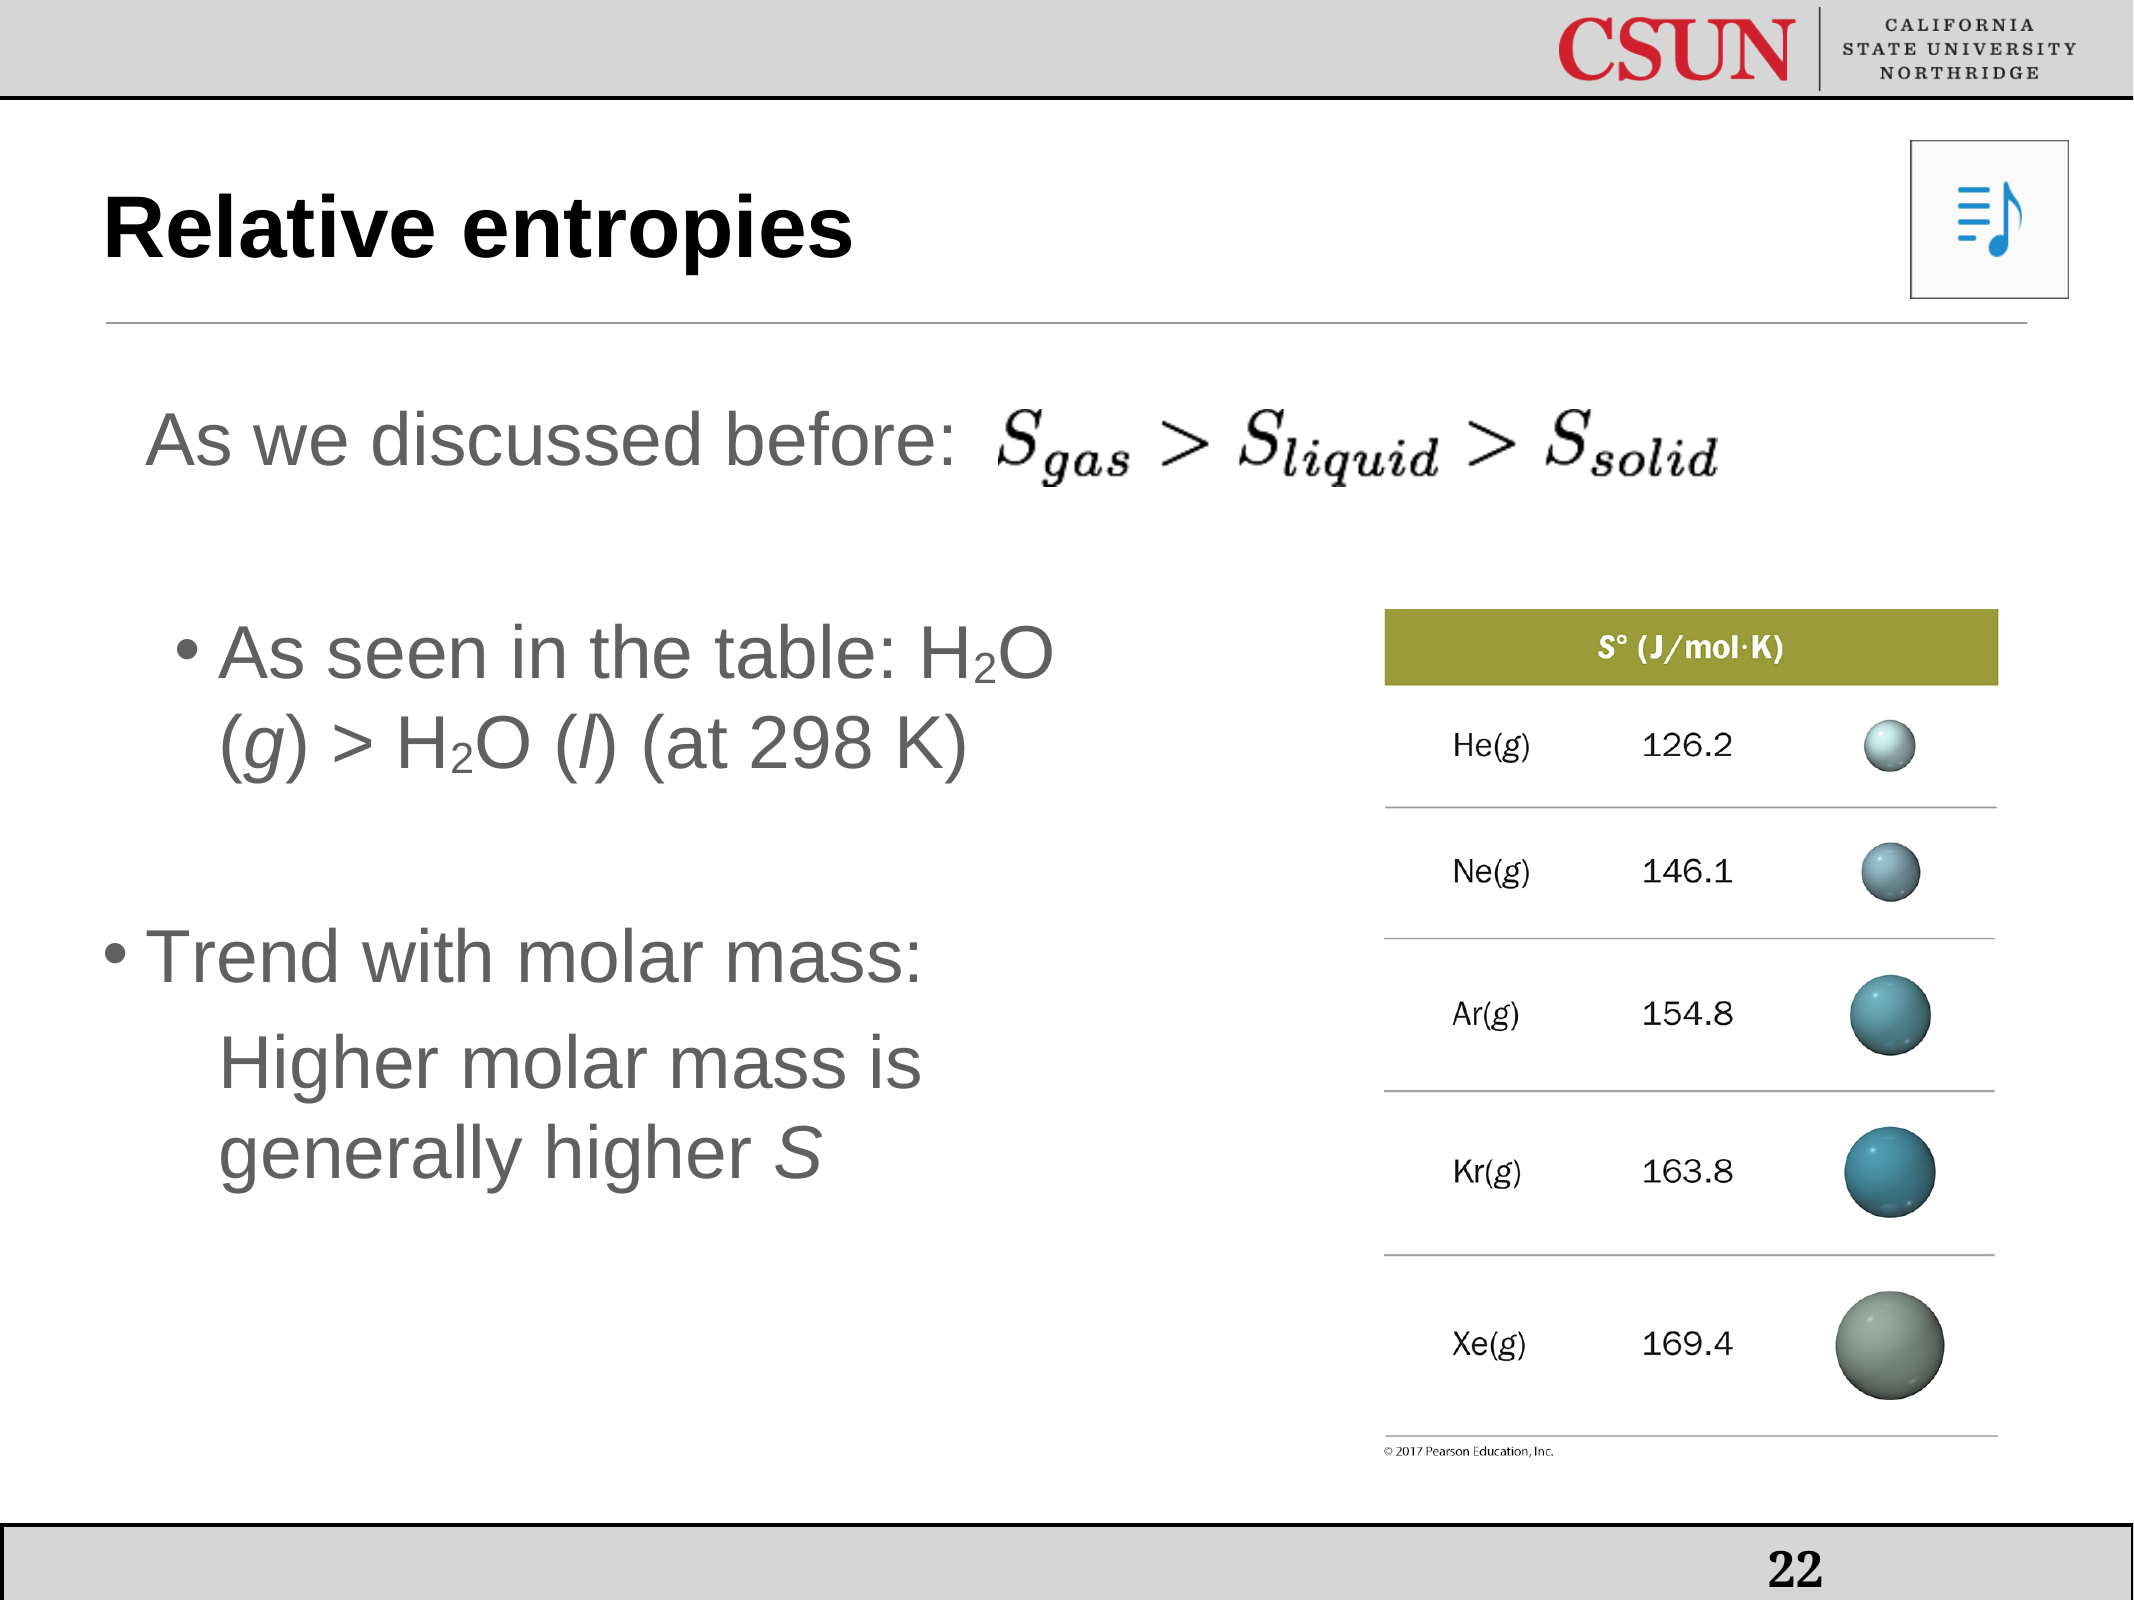

# Relative entropies
As we discussed before:
As seen in the table: H2O (g) > H2O (l) (at 298 K)
Trend with molar mass:
Higher molar mass is generally higher S
22